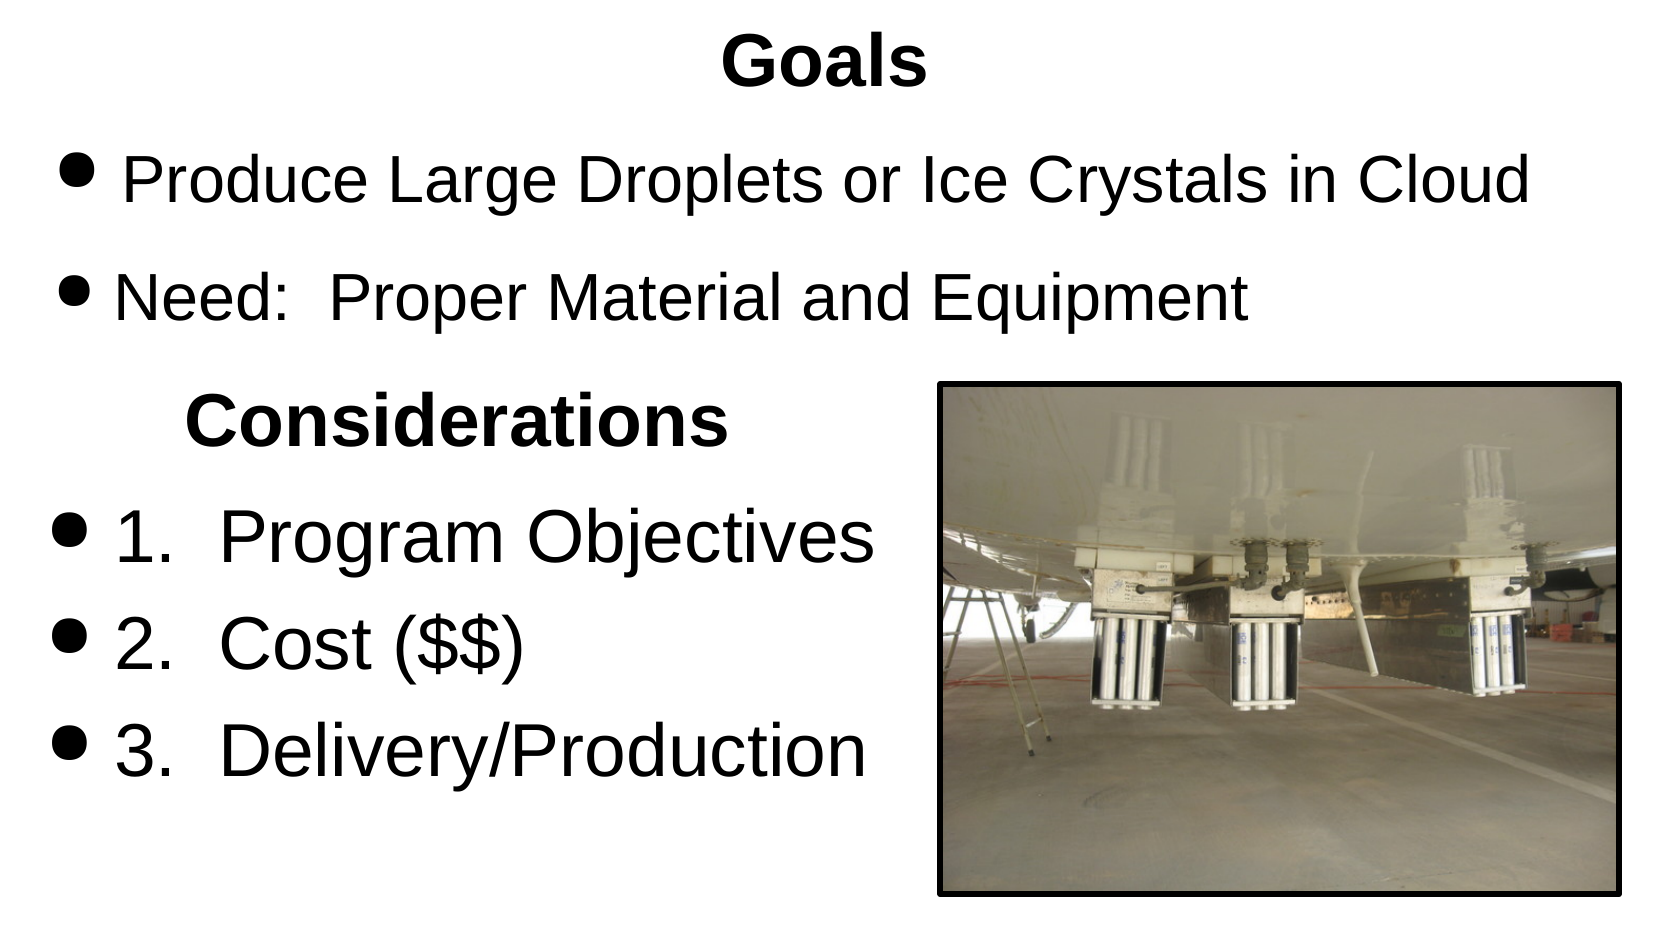

# Goals
 Produce Large Droplets or Ice Crystals in Cloud
 Need: Proper Material and Equipment
Considerations
 1. Program Objectives
 2. Cost ($$)
 3. Delivery/Production